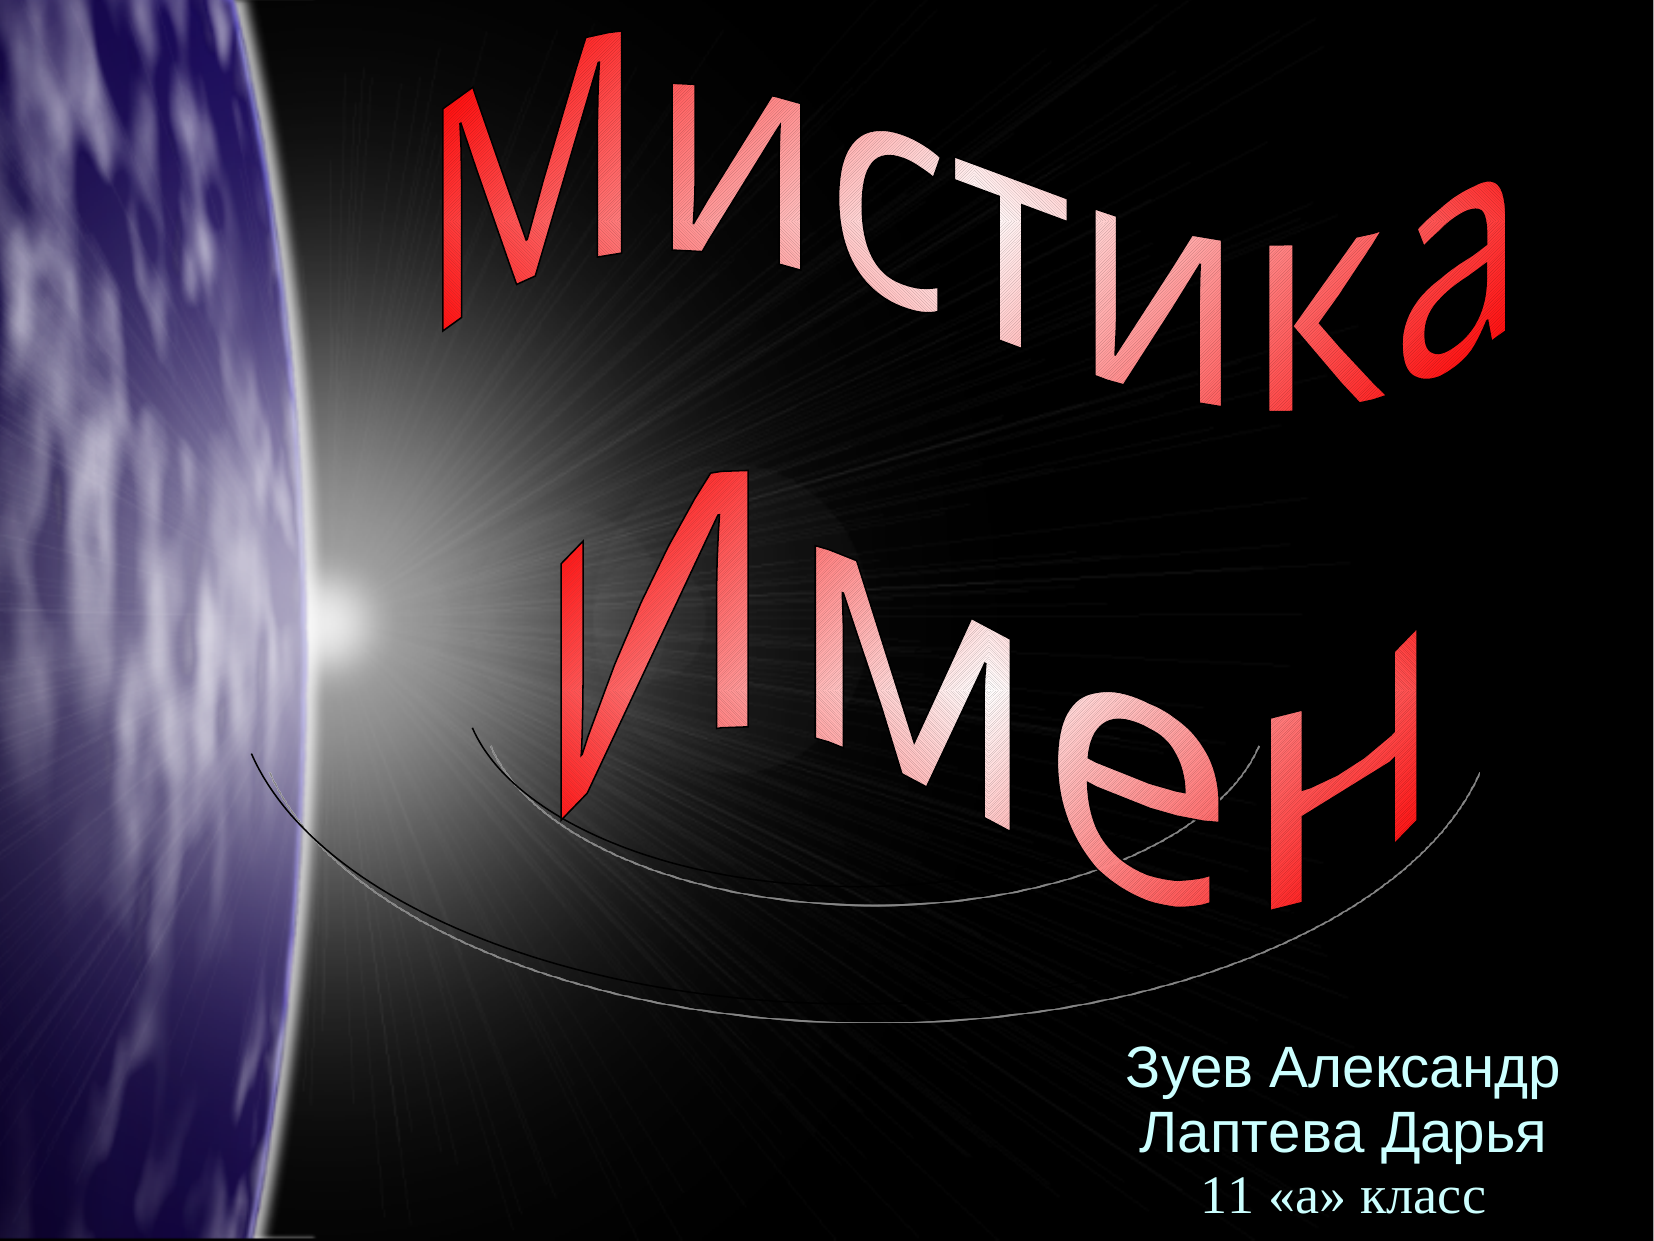

#
Мистика
Имен
Зуев Александр
Лаптева Дарья
11 «а» класс